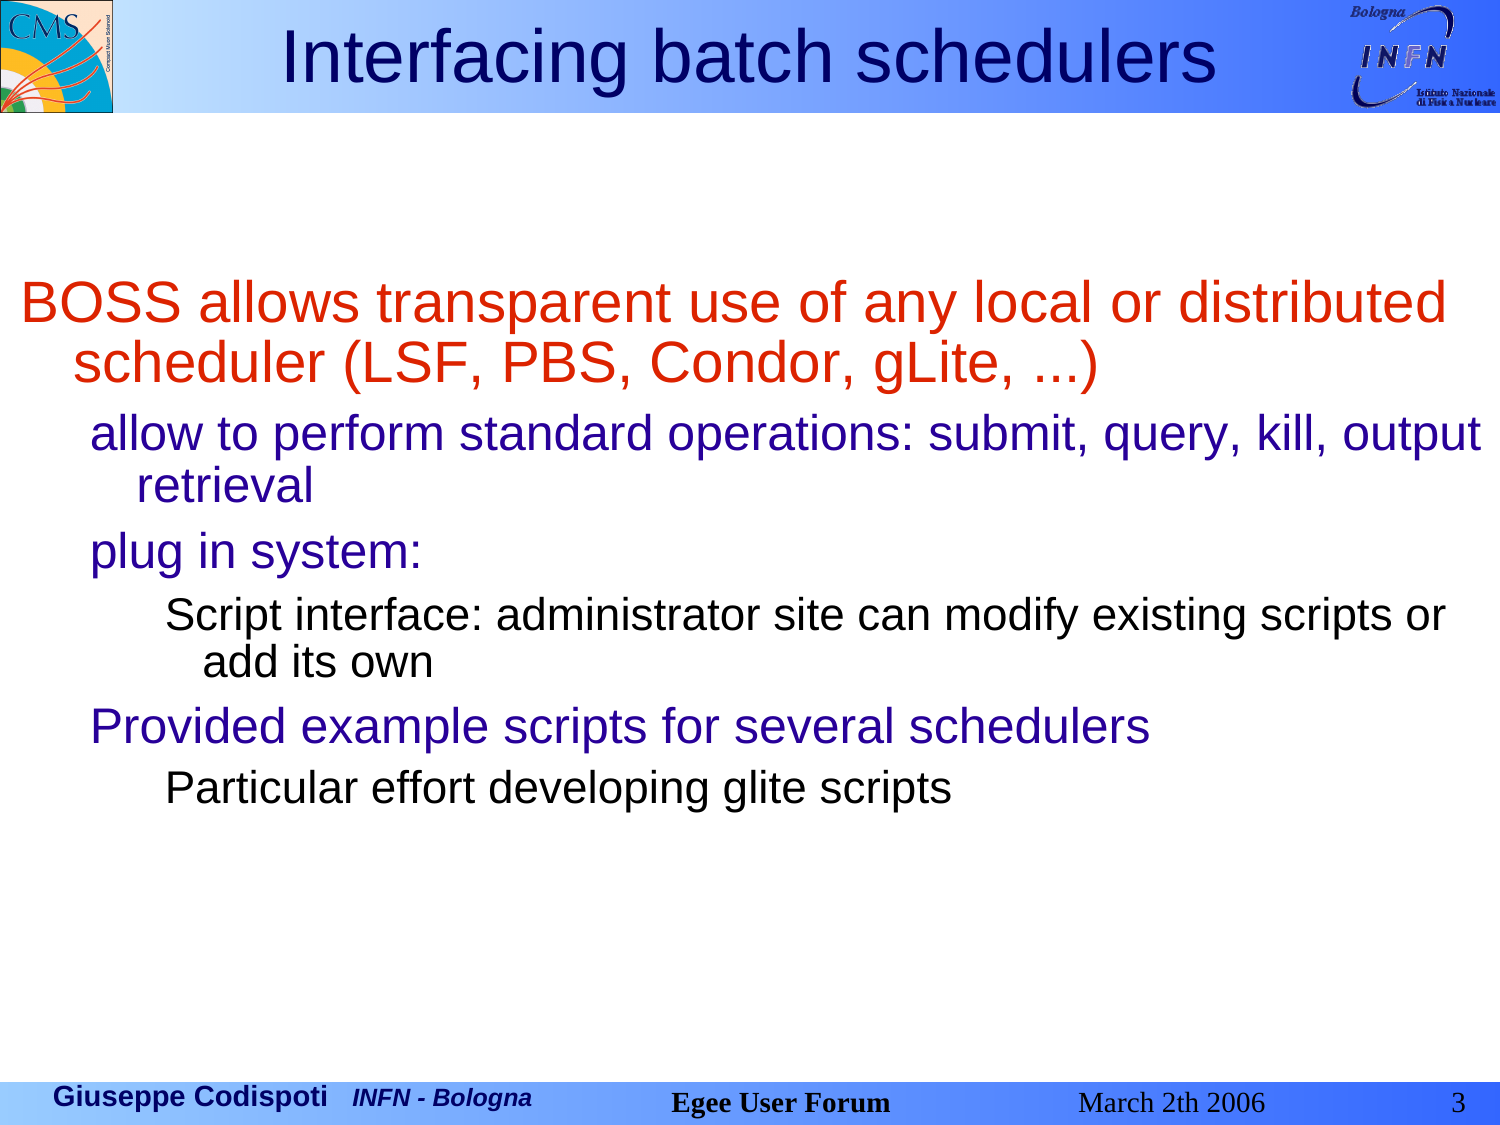

# Interfacing batch schedulers
BOSS allows transparent use of any local or distributed scheduler (LSF, PBS, Condor, gLite, ...)
allow to perform standard operations: submit, query, kill, output retrieval
plug in system:
Script interface: administrator site can modify existing scripts or add its own
Provided example scripts for several schedulers
Particular effort developing glite scripts
Egee User Forum
March 2th 2006
3